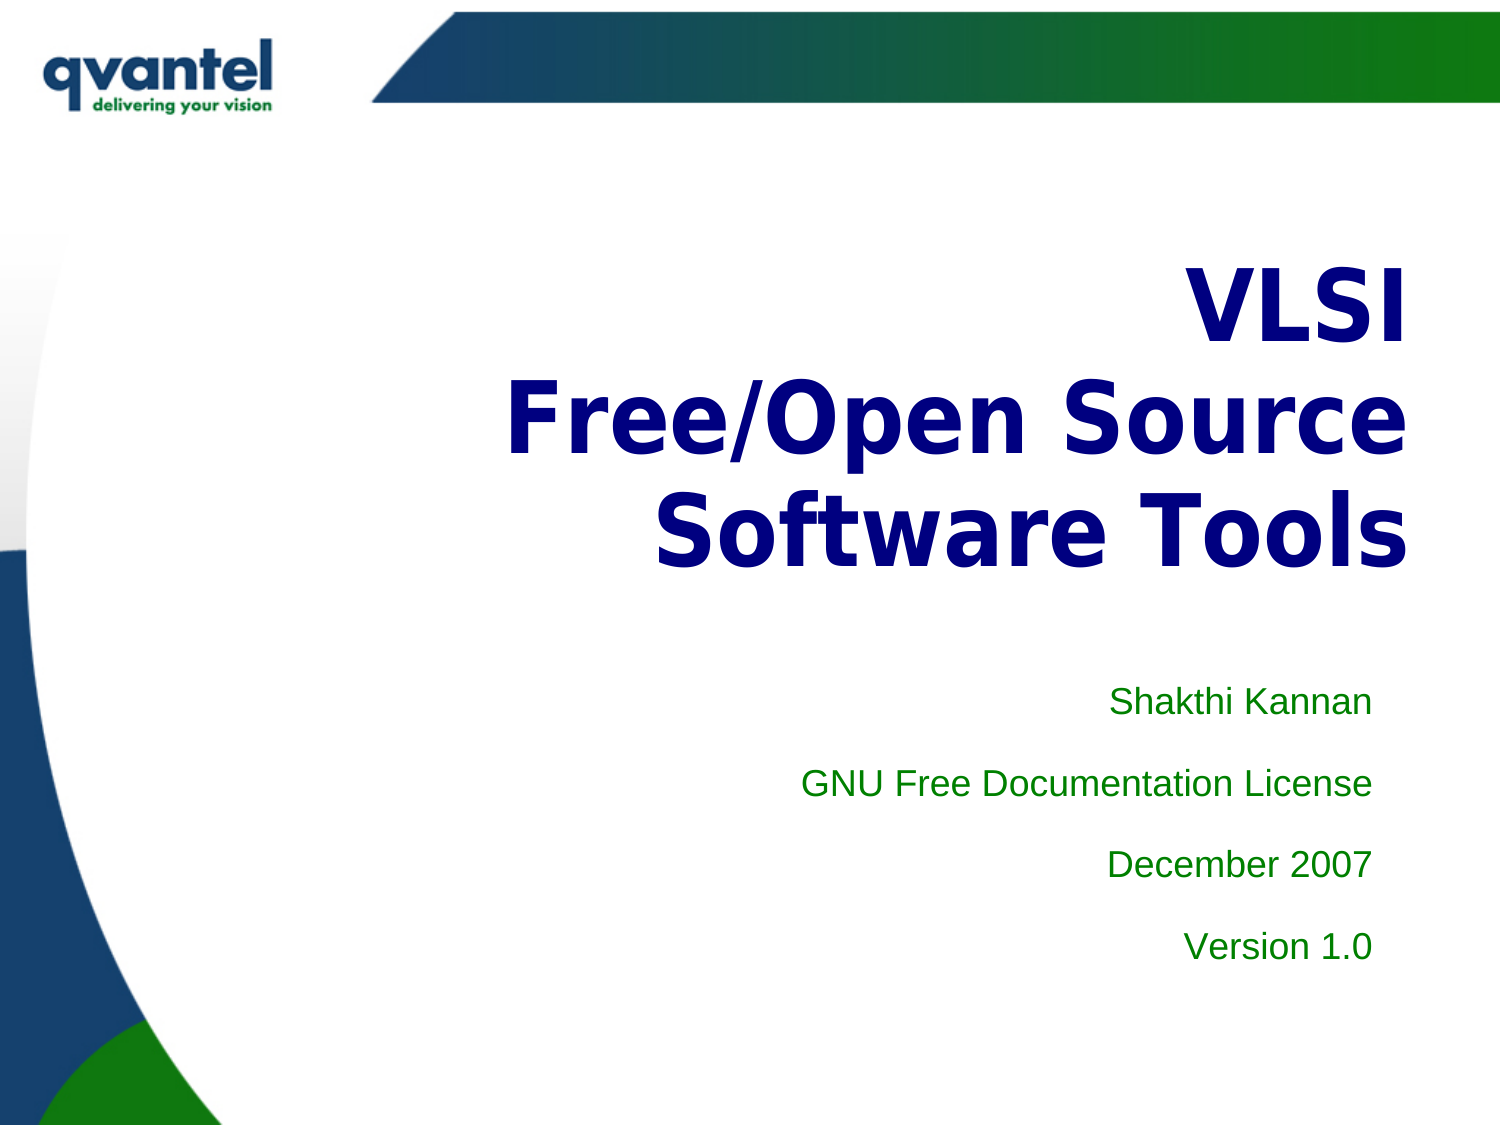

VLSI
Free/Open Source
Software Tools
Shakthi Kannan
GNU Free Documentation License
December 2007
Version 1.0